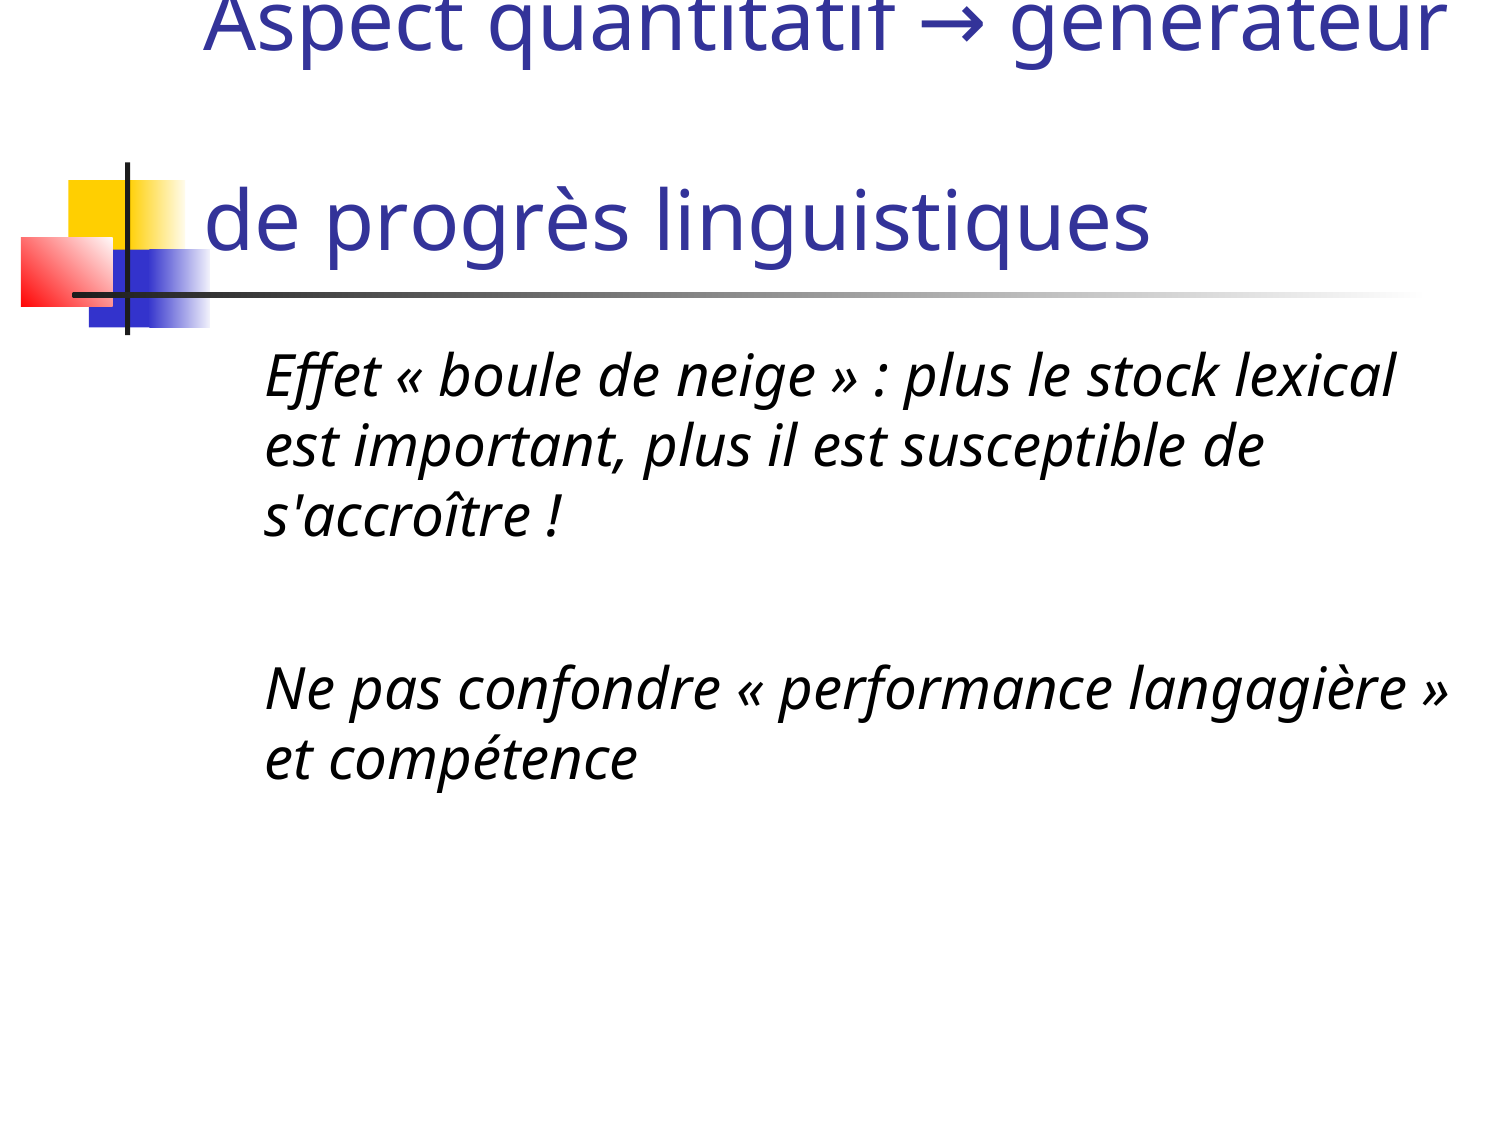

# Aspect quantitatif → générateur de progrès linguistiques
Effet « boule de neige » : plus le stock lexical est important, plus il est susceptible de s'accroître !
Ne pas confondre « performance langagière » et compétence